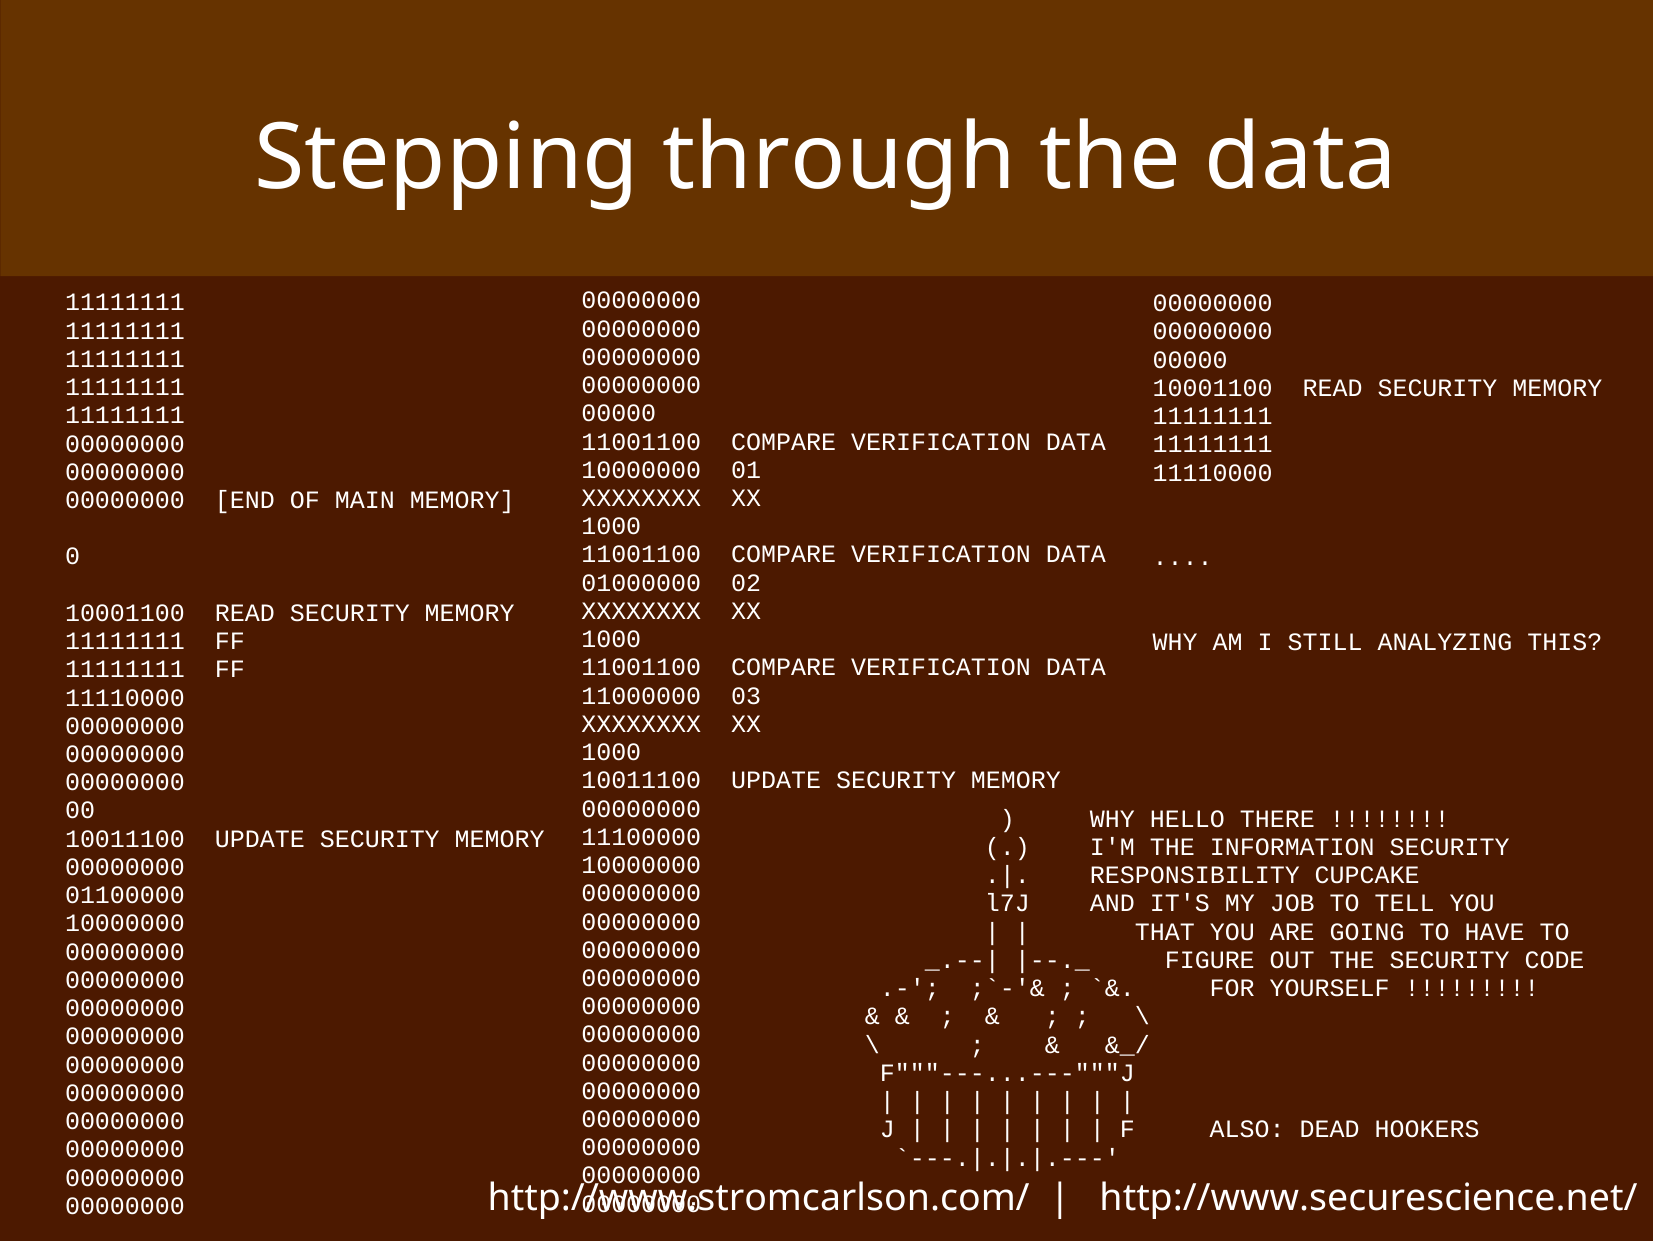

# Stepping through the data
00000000
00000000
00000
10001100 READ SECURITY MEMORY
11111111
11111111
11110000
....
WHY AM I STILL ANALYZING THIS?
00000000
00000000
00000000
00000000
00000
11001100 COMPARE VERIFICATION DATA
10000000 01
XXXXXXXX XX
1000
11001100 COMPARE VERIFICATION DATA
01000000 02
XXXXXXXX XX
1000
11001100 COMPARE VERIFICATION DATA
11000000 03
XXXXXXXX XX
1000
10011100 UPDATE SECURITY MEMORY
00000000
11100000
10000000
00000000
00000000
00000000
00000000
00000000
00000000
00000000
00000000
00000000
00000000
00000000
00000000
11111111
11111111
11111111
11111111
11111111
00000000
00000000
00000000 [END OF MAIN MEMORY]
0
10001100 READ SECURITY MEMORY
11111111 FF
11111111 FF
11110000
00000000
00000000
00000000
00
10011100 UPDATE SECURITY MEMORY
00000000
01100000
10000000
00000000
00000000
00000000
00000000
00000000
00000000
00000000
00000000
00000000
00000000
 ) WHY HELLO THERE !!!!!!!!
 (.) I'M THE INFORMATION SECURITY
 .|. RESPONSIBILITY CUPCAKE
 l7J AND IT'S MY JOB TO TELL YOU
 | | THAT YOU ARE GOING TO HAVE TO
 _.--| |--._ FIGURE OUT THE SECURITY CODE
 .-'; ;`-'& ; `&. FOR YOURSELF !!!!!!!!!
& & ; & ; ; \
\ ; & &_/
 F"""---...---"""J
 | | | | | | | | |
 J | | | | | | | F ALSO: DEAD HOOKERS
 `---.|.|.|.---'